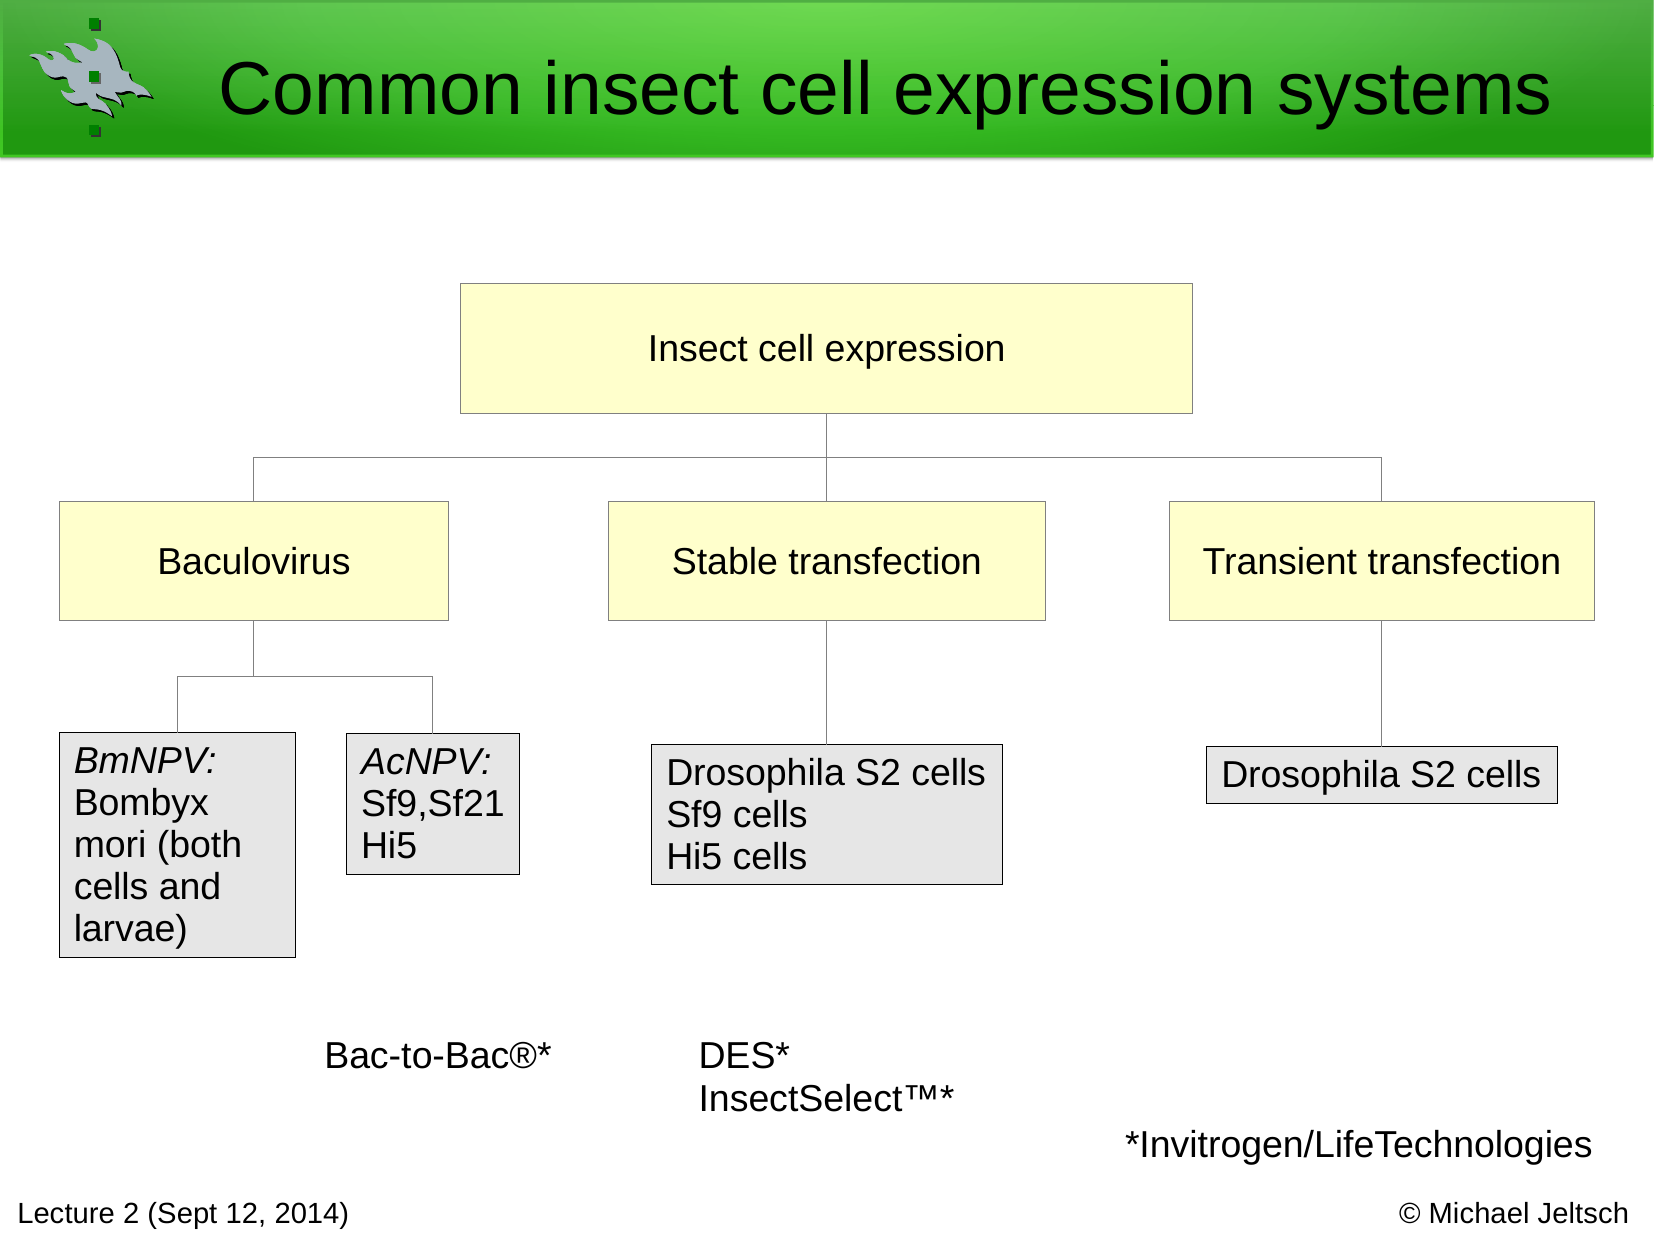

# Common insect cell expression systems
Insect cell expression
Baculovirus
Stable transfection
Transient transfection
BmNPV:
Bombyx mori (both cells and larvae)
AcNPV:
Sf9,Sf21
Hi5
Drosophila S2 cells
Sf9 cells
Hi5 cells
Drosophila S2 cells
Bac-to-Bac®*
DES*
InsectSelect™*
*Invitrogen/LifeTechnologies